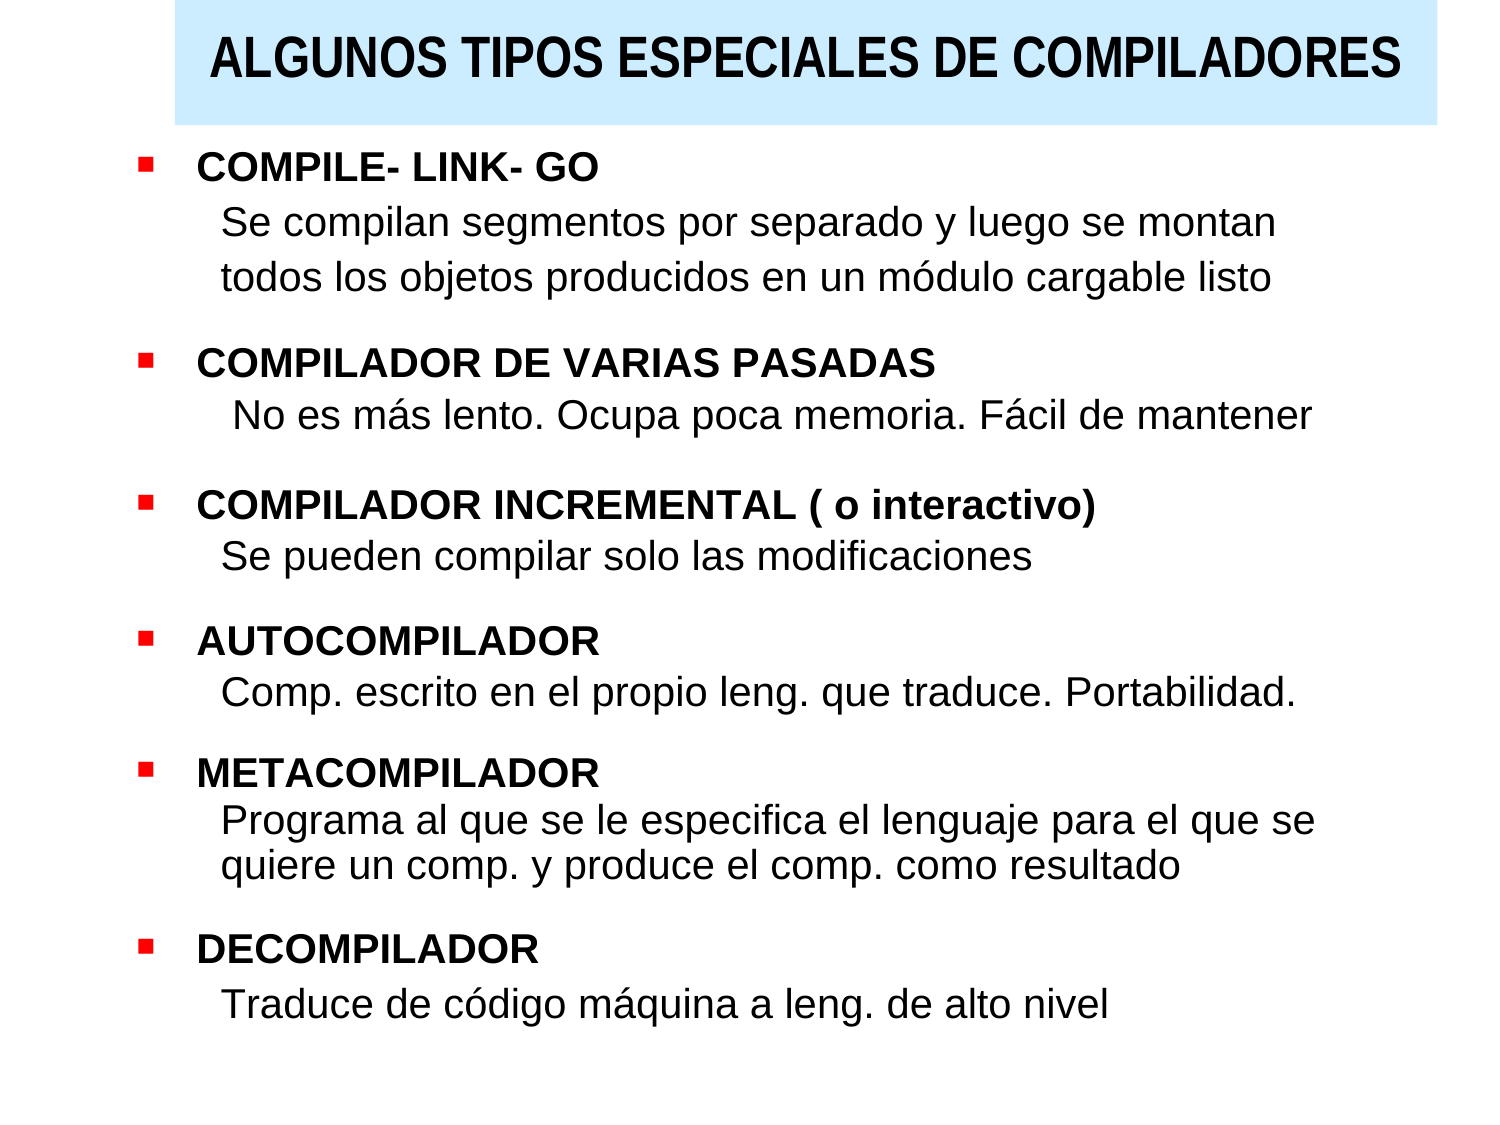

ALGUNOS TIPOS ESPECIALES DE COMPILADORES
# COMPILE- LINK- GO
 Se compilan segmentos por separado y luego se montan
 todos los objetos producidos en un módulo cargable listo
COMPILADOR DE VARIAS PASADAS
 No es más lento. Ocupa poca memoria. Fácil de mantener
COMPILADOR INCREMENTAL ( o interactivo)
 Se pueden compilar solo las modificaciones
AUTOCOMPILADOR
 Comp. escrito en el propio leng. que traduce. Portabilidad.
METACOMPILADOR
 Programa al que se le especifica el lenguaje para el que se
 quiere un comp. y produce el comp. como resultado
DECOMPILADOR
 Traduce de código máquina a leng. de alto nivel
Año 2004
37